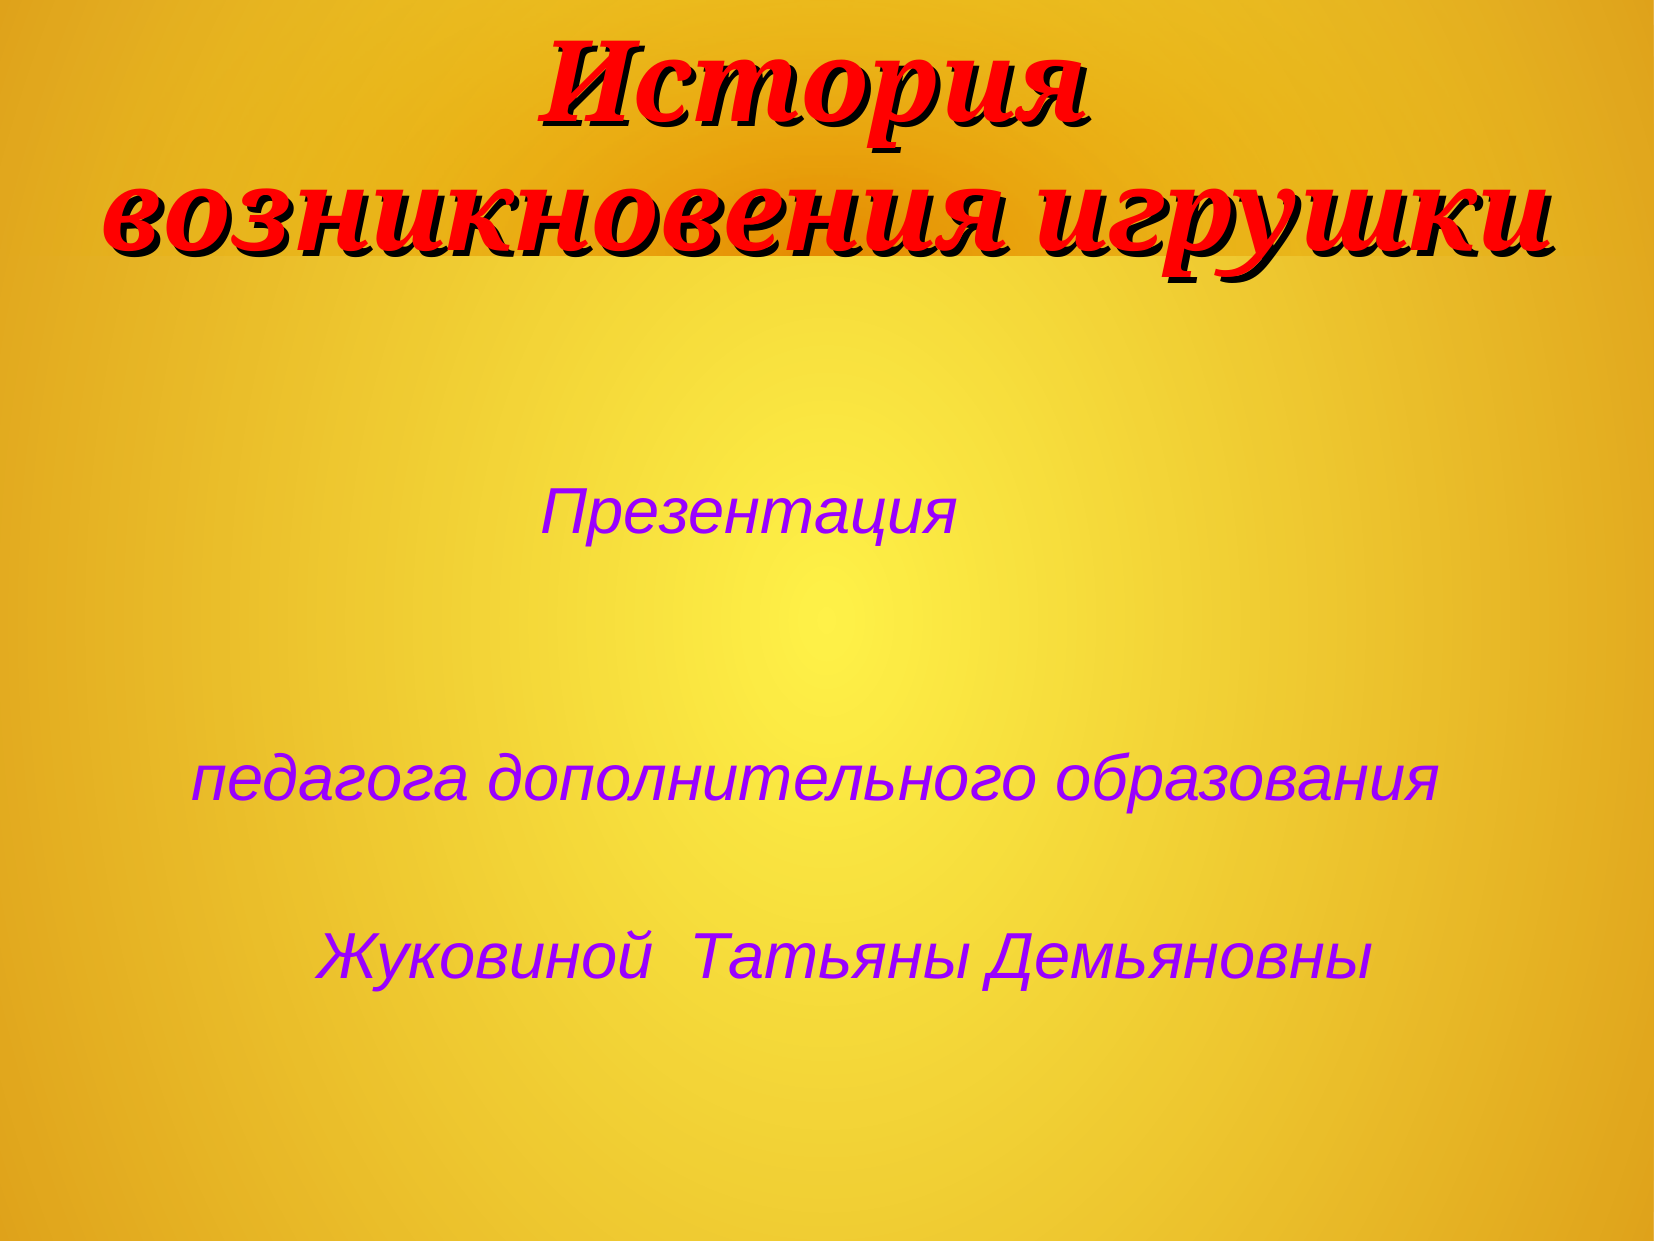

# История возникновения игрушки
 Презентация
 педагога дополнительного образования
 Жуковиной Татьяны Демьяновны